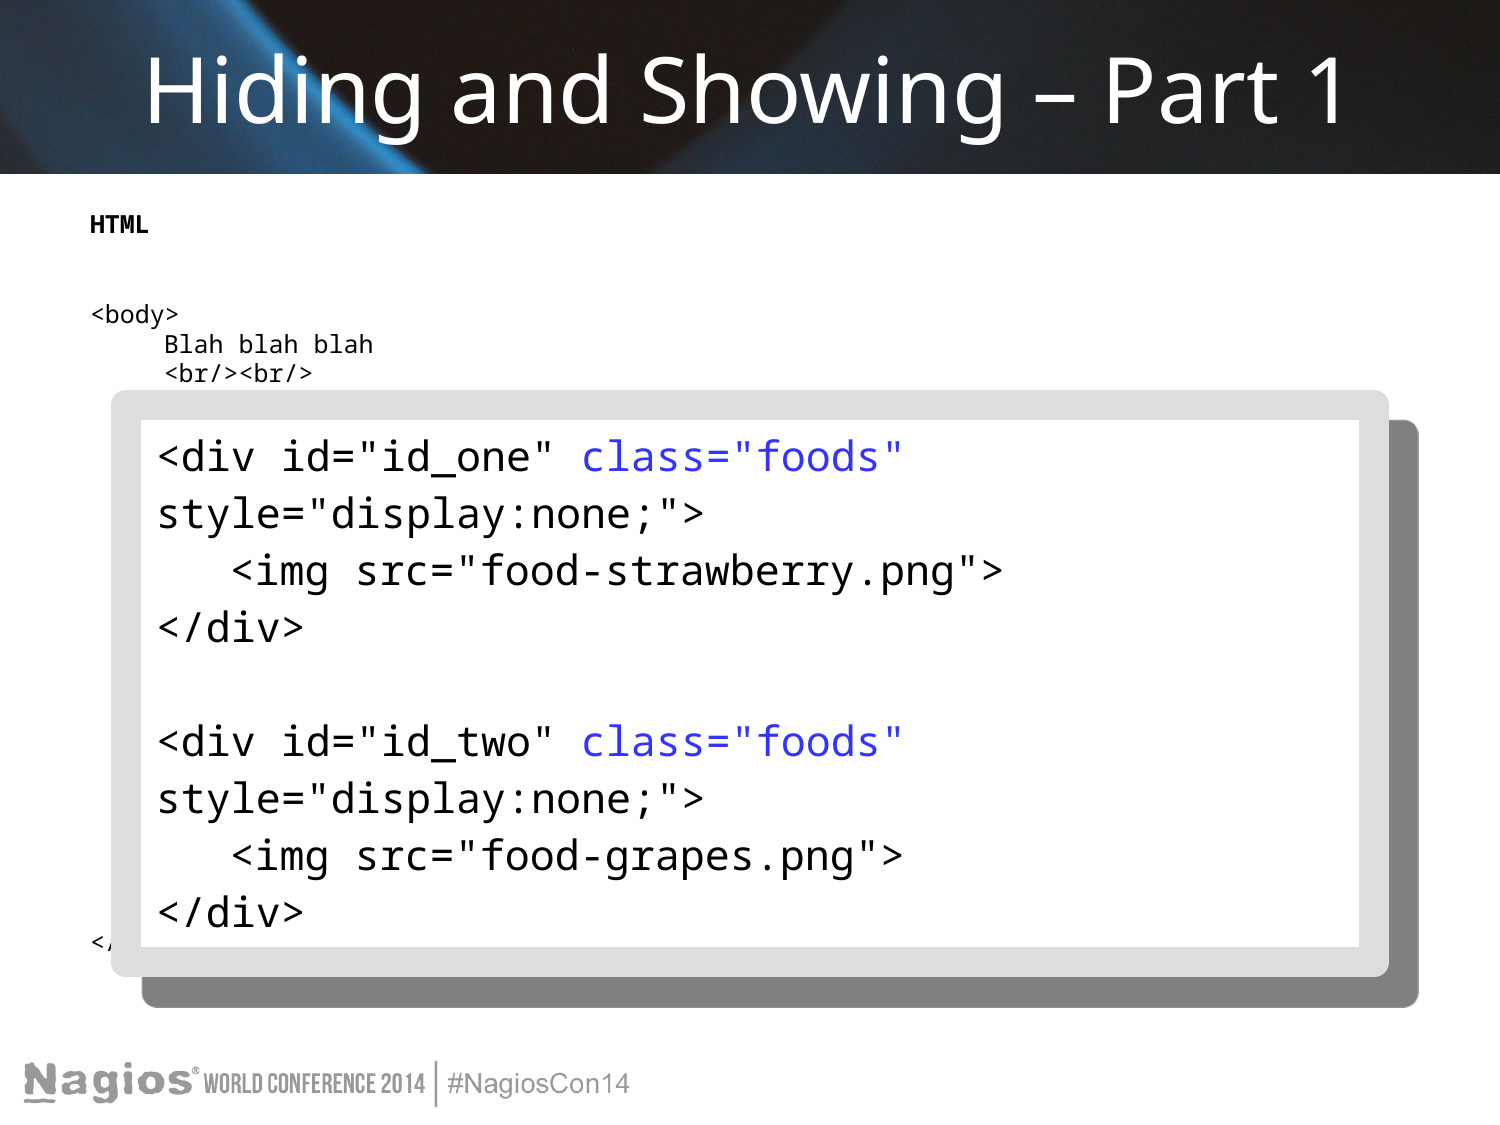

# Hiding and Showing – Part 1
HTML
<body>
	Blah blah blah
	<br/><br/>
	<select id="id_select">
		<option value="one">Strawberry</option>
		<option value="two">Grape</option>
	</select>
	<br/><br/>
	<input type="button" value="Click Me" onclick="show_item(\'id_select\')">
	<br/><br/>
	<div id="id_one" class="foods" style="display:none;">
		<img src="food-strawberry.png">
	</div>
	<div id="id_two" class="foods" style="display:none;">
		<img src="food-grapes.png">
	</div>
	<script src="jquery-2.1.1.min.js"></script>
	<script src="my_javascript.js"></script>
</body>
<div id="id_one" class="foods" style="display:none;">
	<img src="food-strawberry.png">
</div>
<div id="id_two" class="foods" style="display:none;">
	<img src="food-grapes.png">
</div>